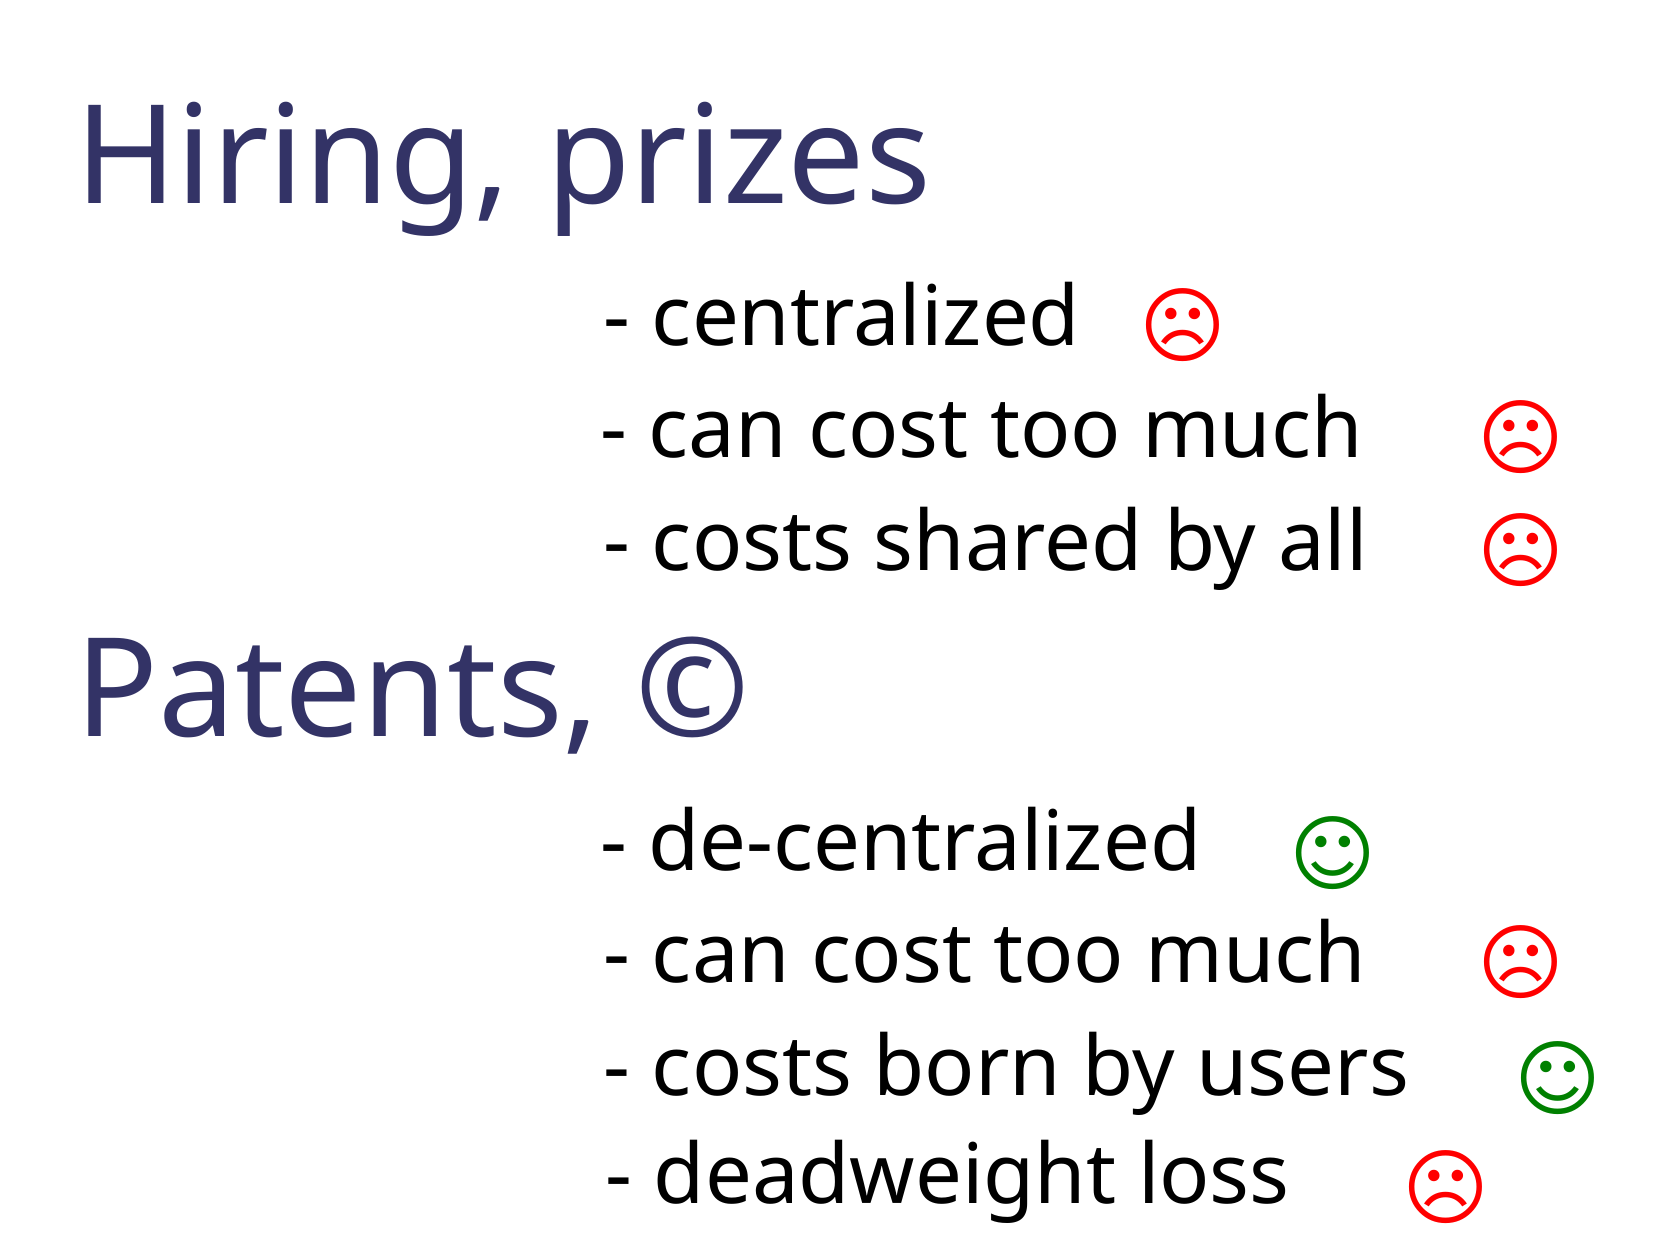

# Hiring, prizes
- centralized
☹
- can cost too much
☹
- costs shared by all
☹
Patents, ©
- de-centralized
☺
- can cost too much
☹
- costs born by users
☺
- deadweight loss
☹